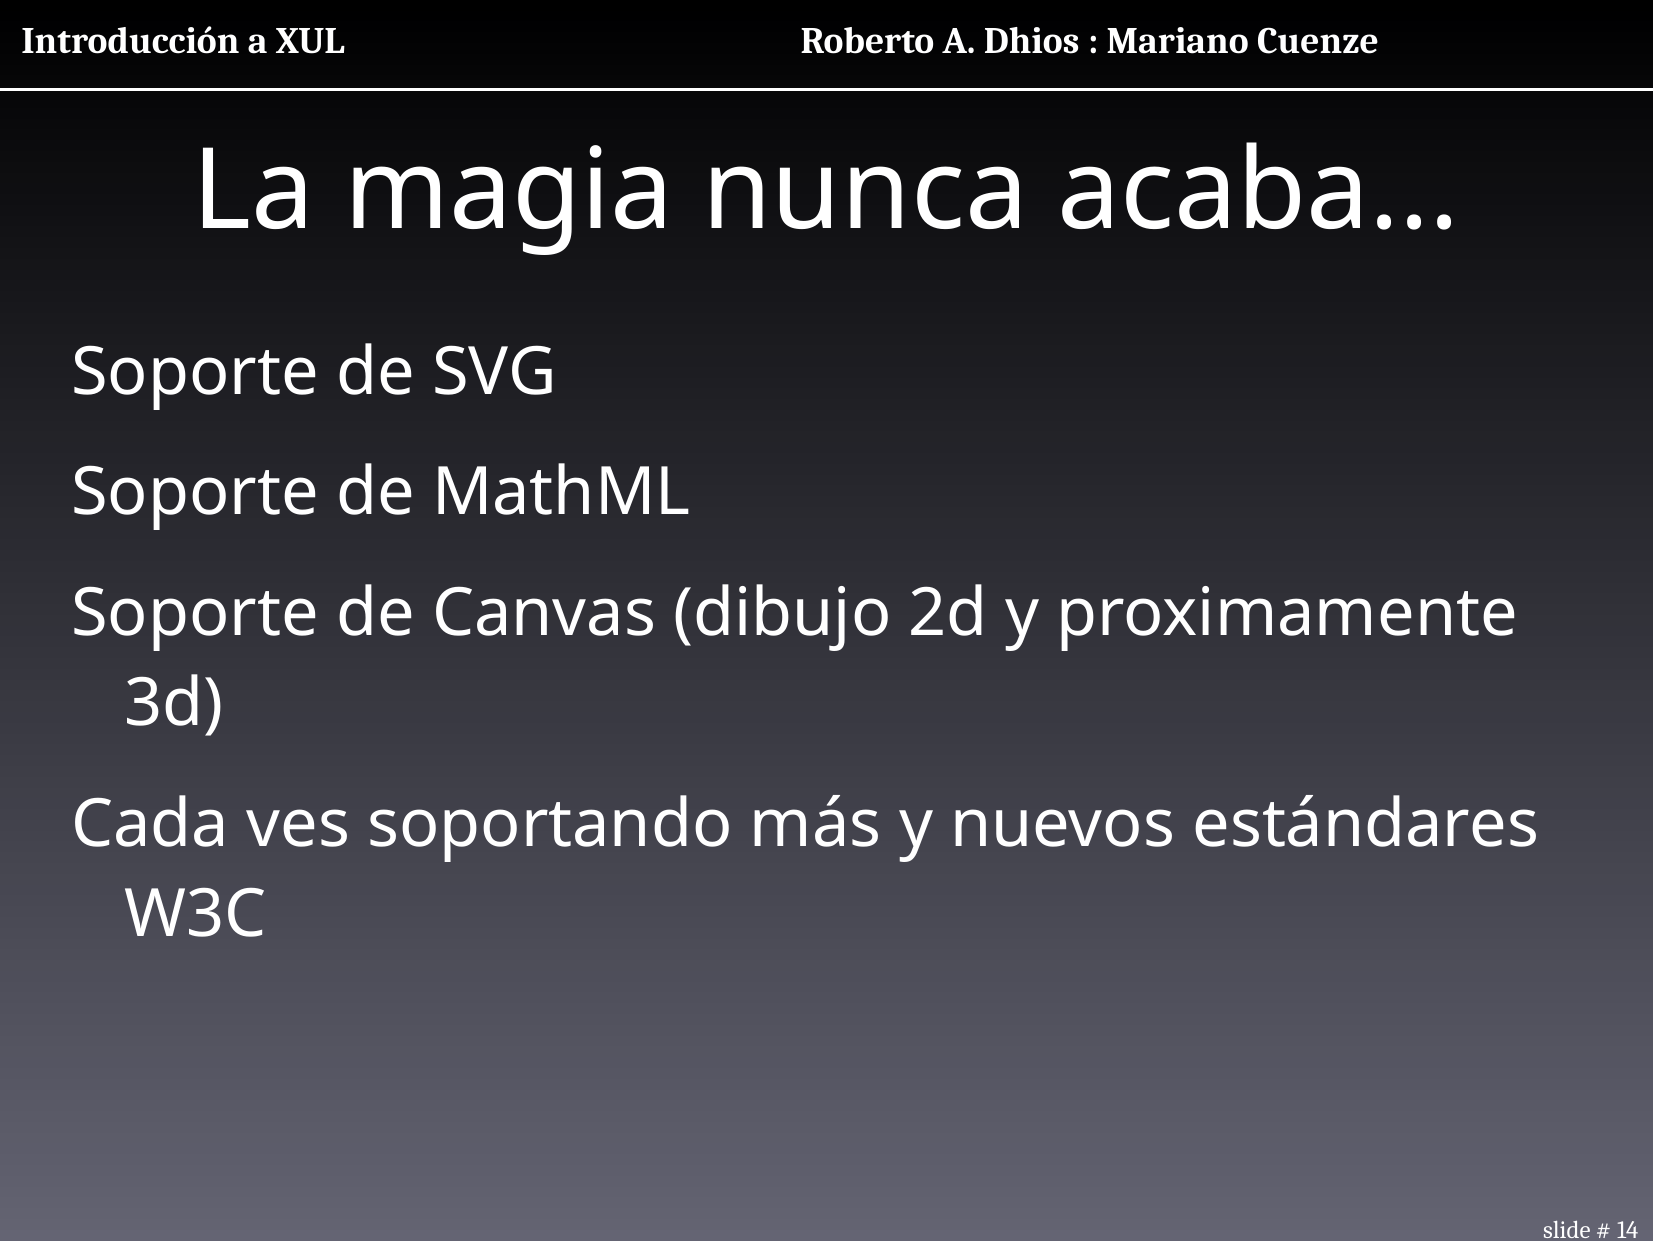

Introducción a XUL						 Roberto A. Dhios : Mariano Cuenze
# La magia nunca acaba...
Soporte de SVG
Soporte de MathML
Soporte de Canvas (dibujo 2d y proximamente 3d)
Cada ves soportando más y nuevos estándares W3C